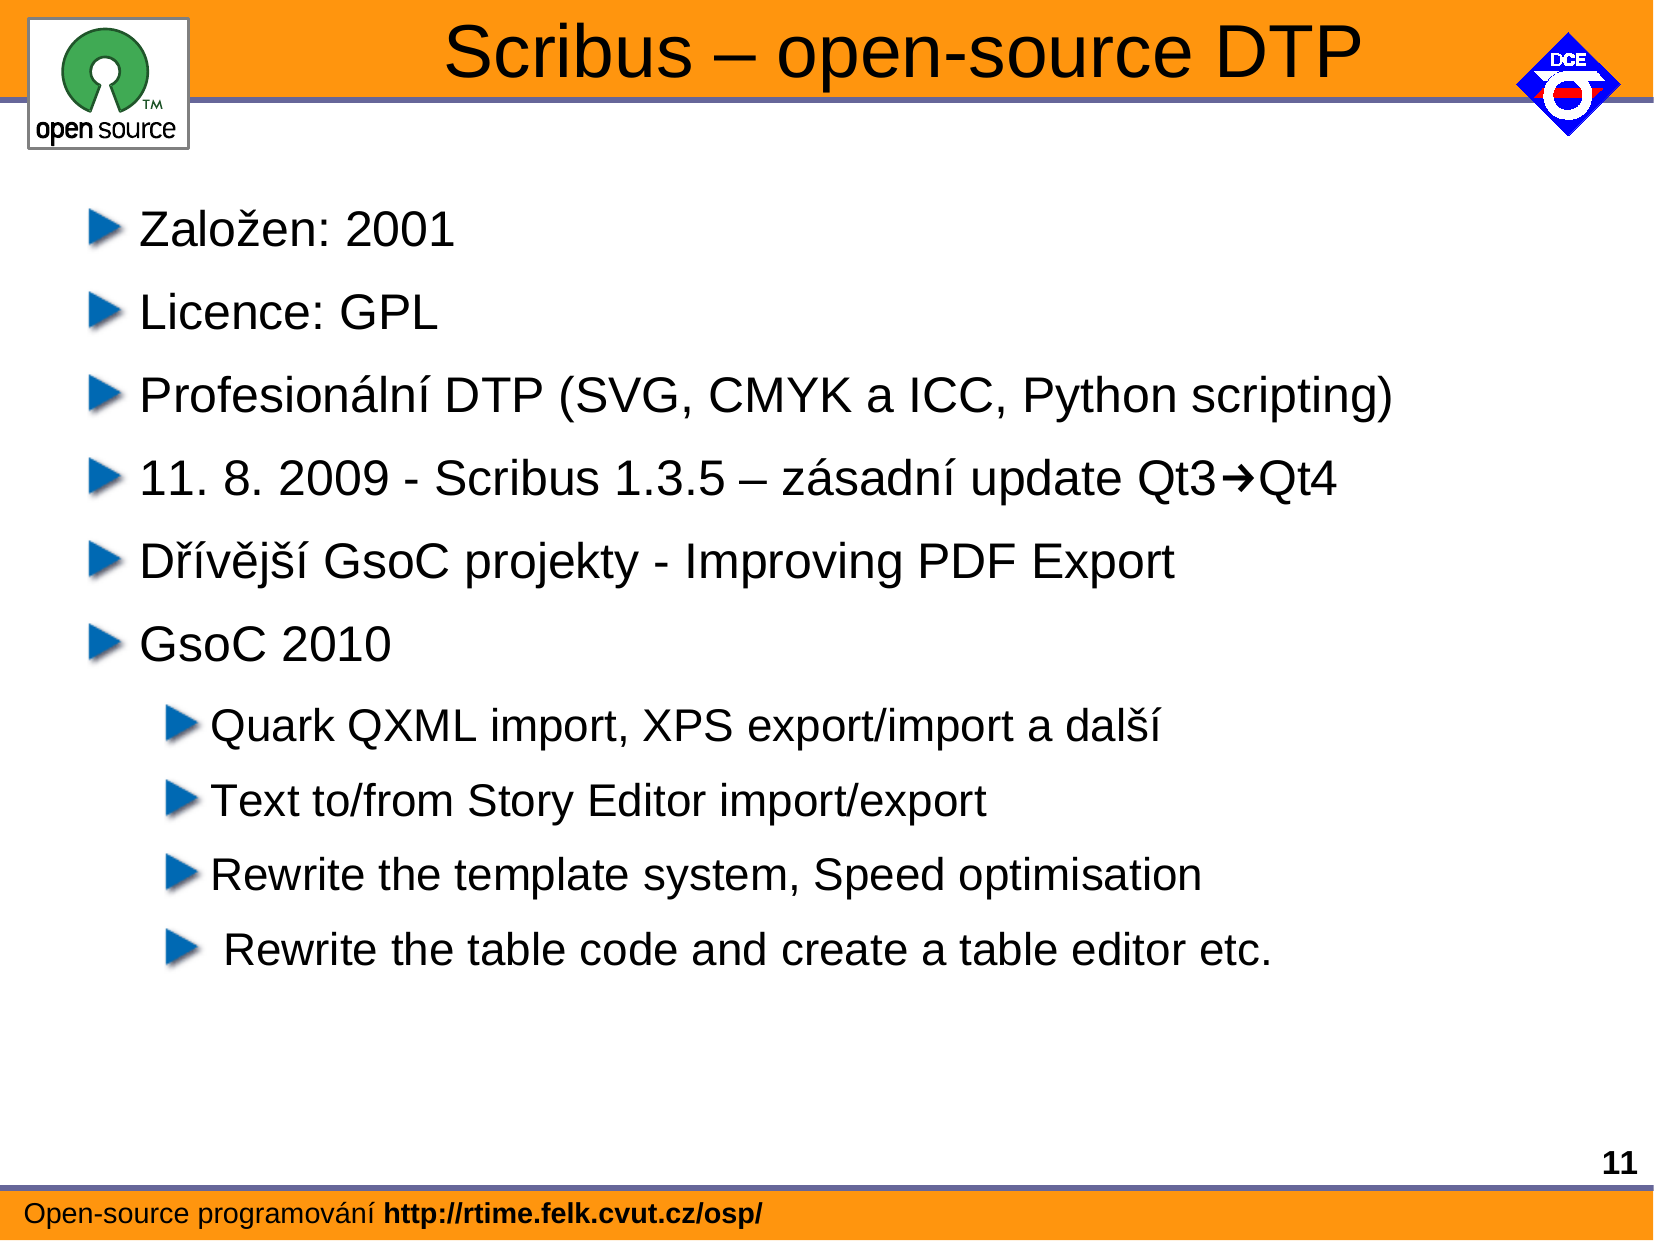

# Scribus – open-source DTP
Založen: 2001
Licence: GPL
Profesionální DTP (SVG, CMYK a ICC, Python scripting)
11. 8. 2009 - Scribus 1.3.5 – zásadní update Qt3→Qt4
Dřívější GsoC projekty - Improving PDF Export
GsoC 2010
Quark QXML import, XPS export/import a další
Text to/from Story Editor import/export
Rewrite the template system, Speed optimisation
 Rewrite the table code and create a table editor etc.